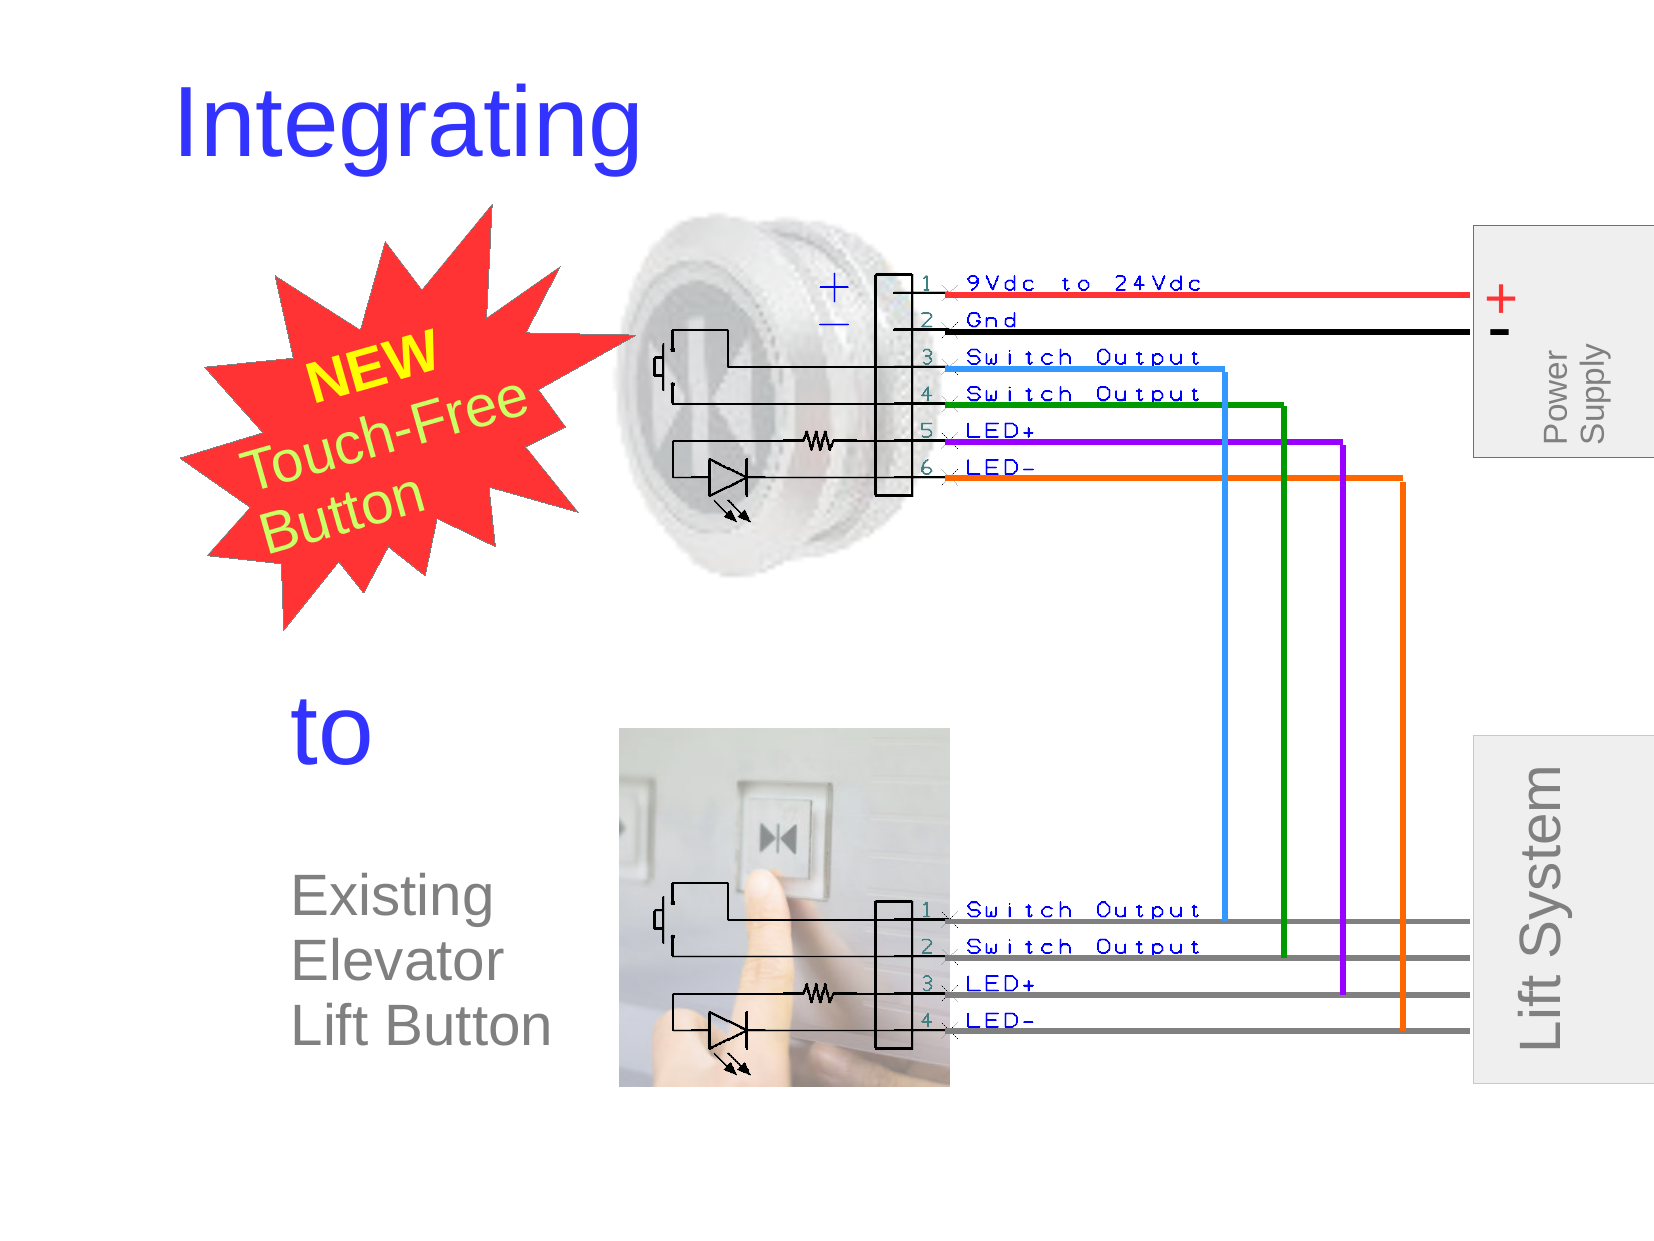

Integrating
+
-
Power Supply
NEW
Touch-Free
Button
to
Existing
Elevator
Lift Button
Lift System